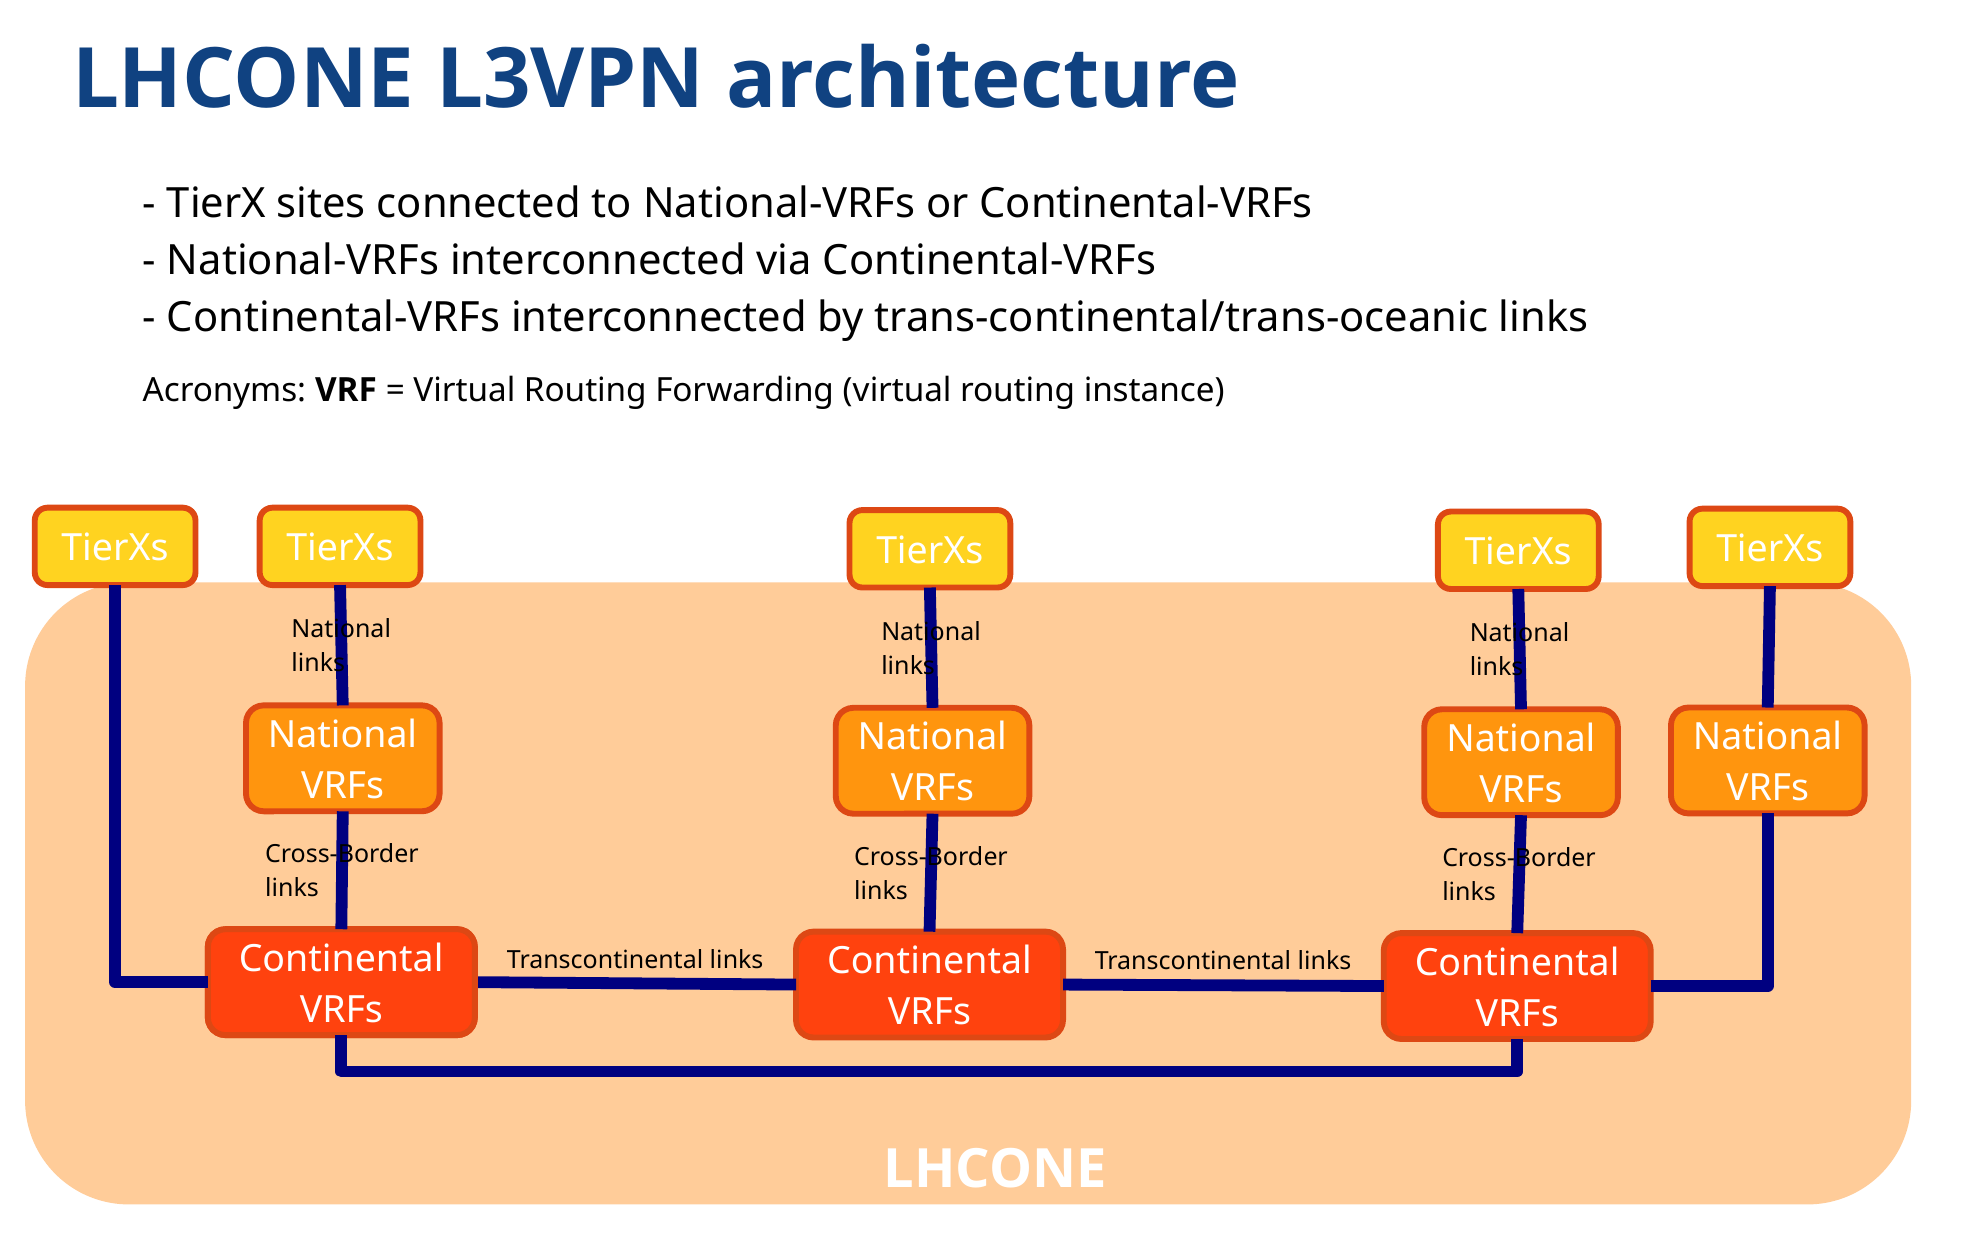

# LHCONE L3VPN architecture
- TierX sites connected to National-VRFs or Continental-VRFs
- National-VRFs interconnected via Continental-VRFs
- Continental-VRFs interconnected by trans-continental/trans-oceanic links
Acronyms: VRF = Virtual Routing Forwarding (virtual routing instance)
TierXs
TierXs
TierXs
TierXs
TierXs
National
VRFs
National
VRFs
National
VRFs
National
VRFs
Continental
VRFs
Continental
VRFs
Continental
VRFs
Continental
VRFs
LHCONE